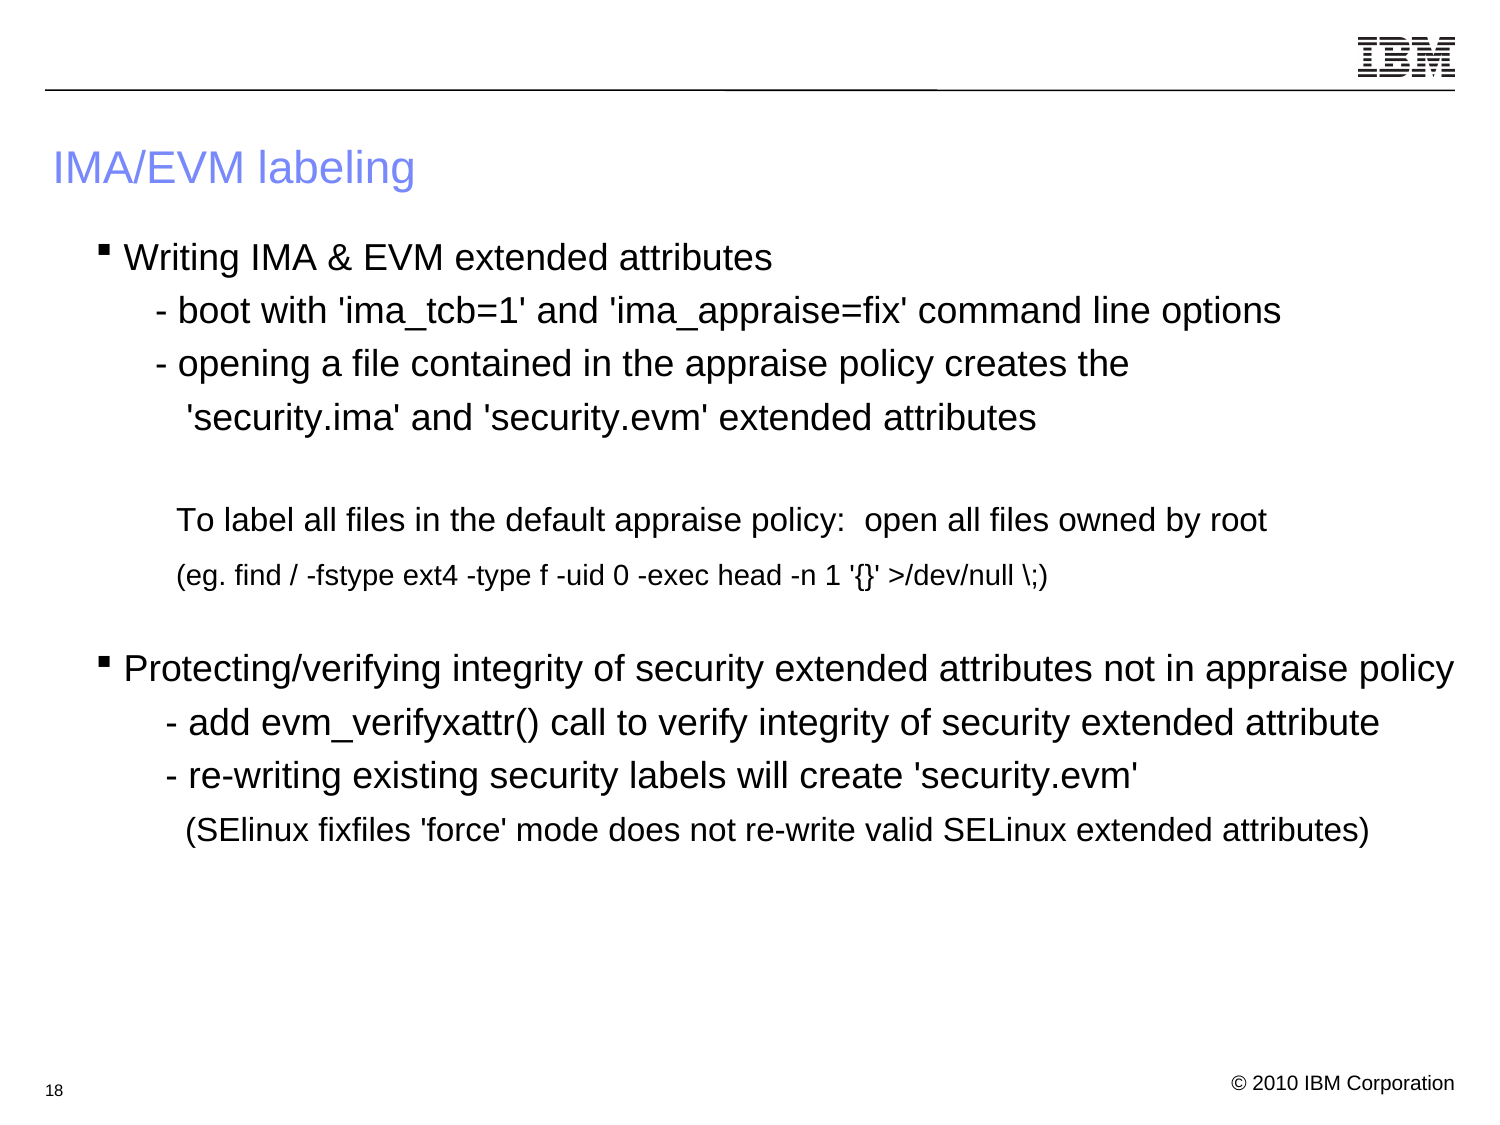

# IMA/EVM labeling
Writing IMA & EVM extended attributes
 - boot with 'ima_tcb=1' and 'ima_appraise=fix' command line options
 - opening a file contained in the appraise policy creates the
 'security.ima' and 'security.evm' extended attributes
 To label all files in the default appraise policy: open all files owned by root
 (eg. find / -fstype ext4 -type f -uid 0 -exec head -n 1 '{}' >/dev/null \;)
Protecting/verifying integrity of security extended attributes not in appraise policy
 - add evm_verifyxattr() call to verify integrity of security extended attribute
 - re-writing existing security labels will create 'security.evm'
 (SElinux fixfiles 'force' mode does not re-write valid SELinux extended attributes)
18